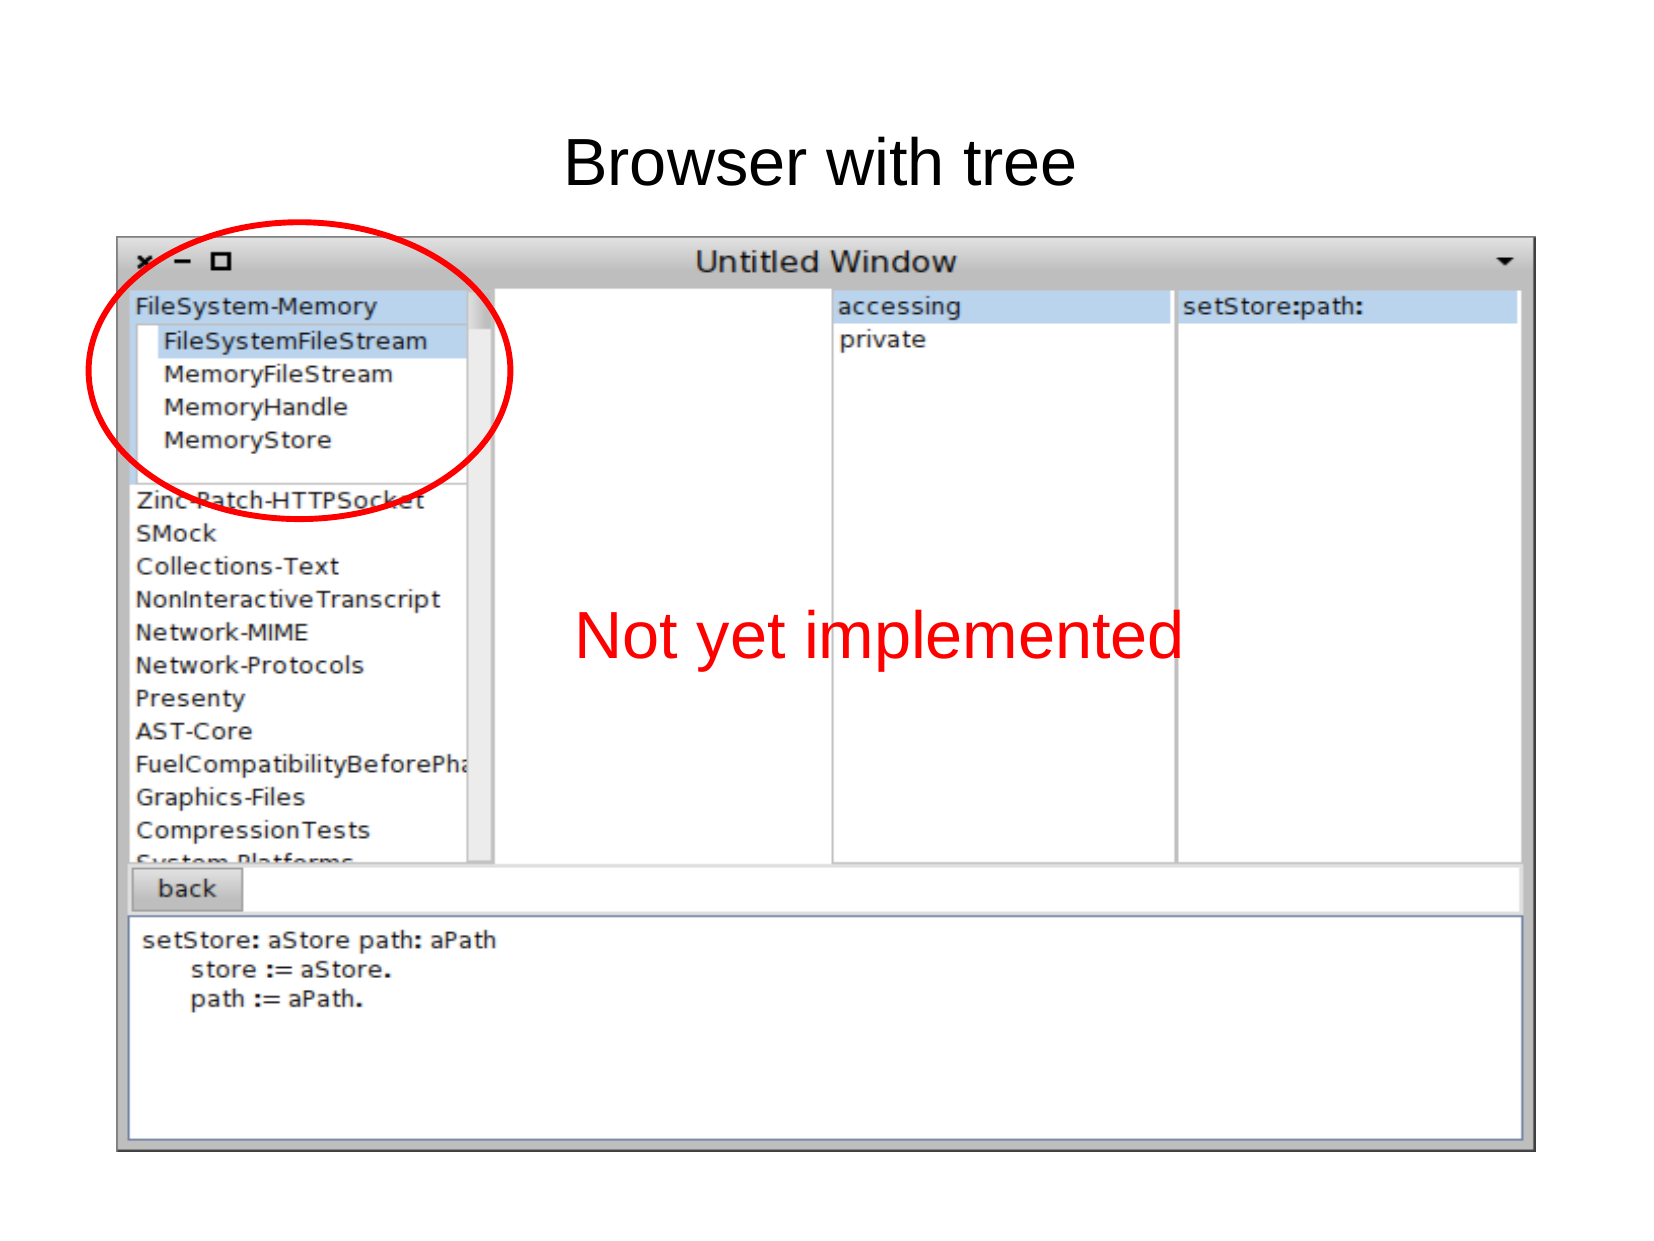

# Browser with tree
Not yet implemented